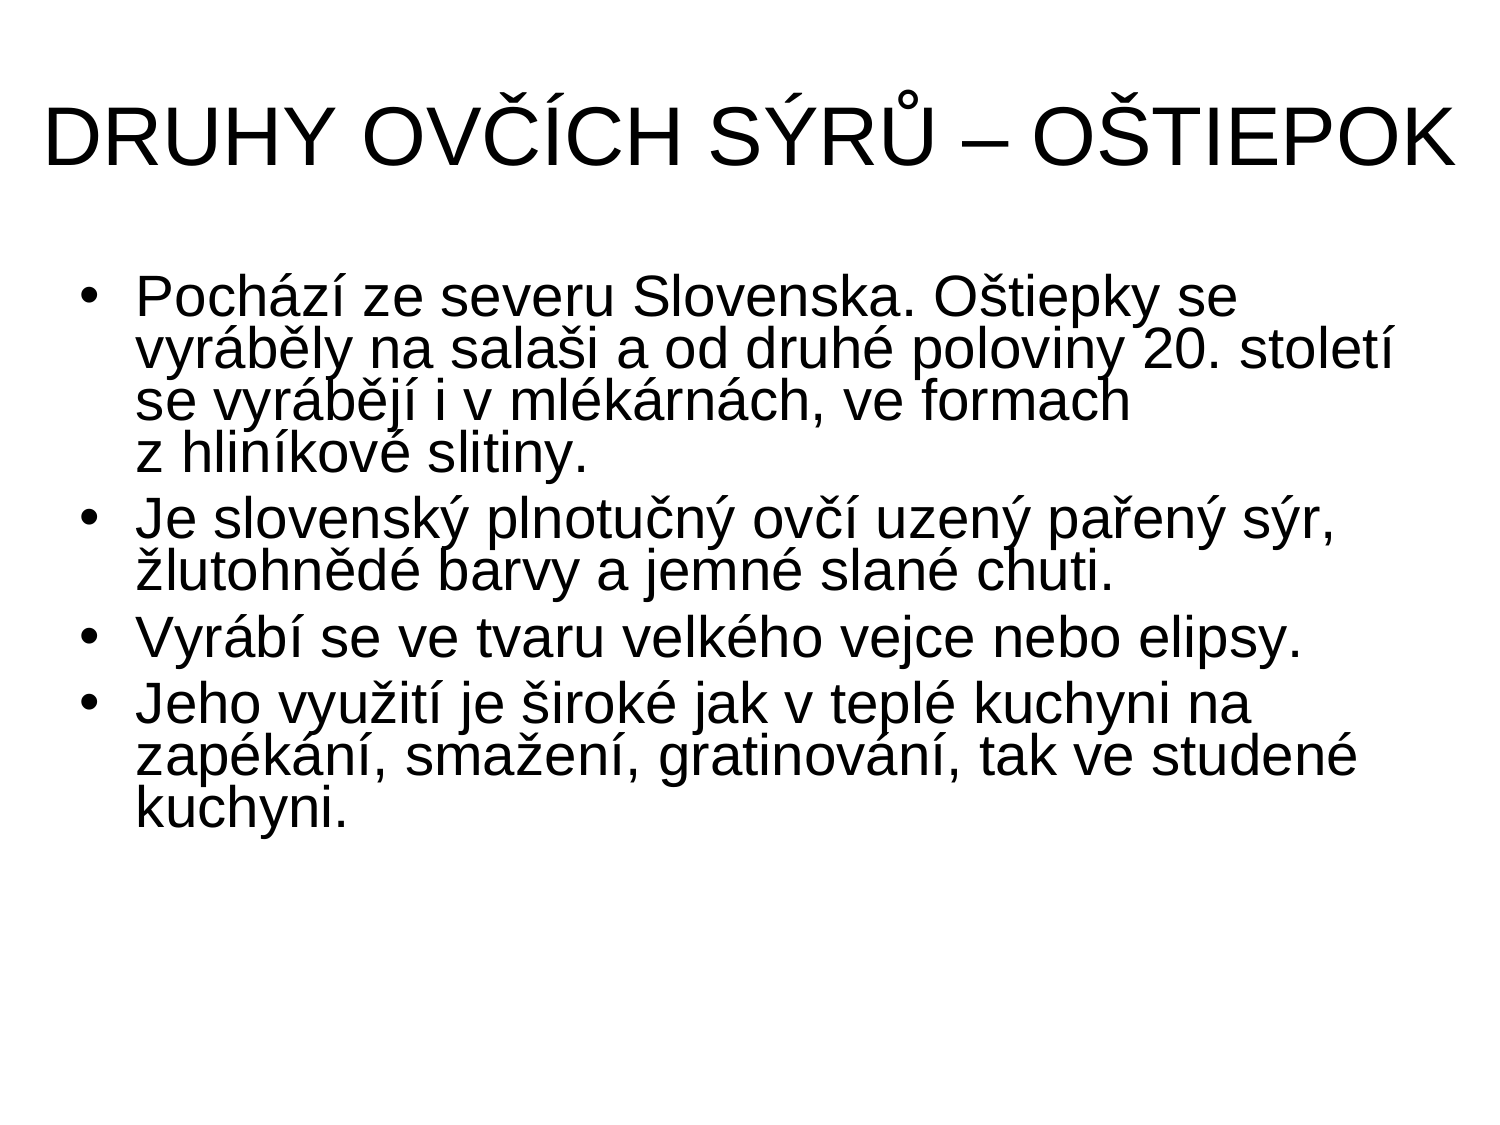

# DRUHY OVČÍCH SÝRŮ – OŠTIEPOK
Pochází ze severu Slovenska. Oštiepky se vyráběly na salaši a od druhé poloviny 20. století se vyrábějí i v mlékárnách, ve formach
z hliníkové slitiny.
Je slovenský plnotučný ovčí uzený pařený sýr, žlutohnědé barvy a jemné slané chuti.
Vyrábí se ve tvaru velkého vejce nebo elipsy.
Jeho využití je široké jak v teplé kuchyni na zapékání, smažení, gratinování, tak ve studené kuchyni.